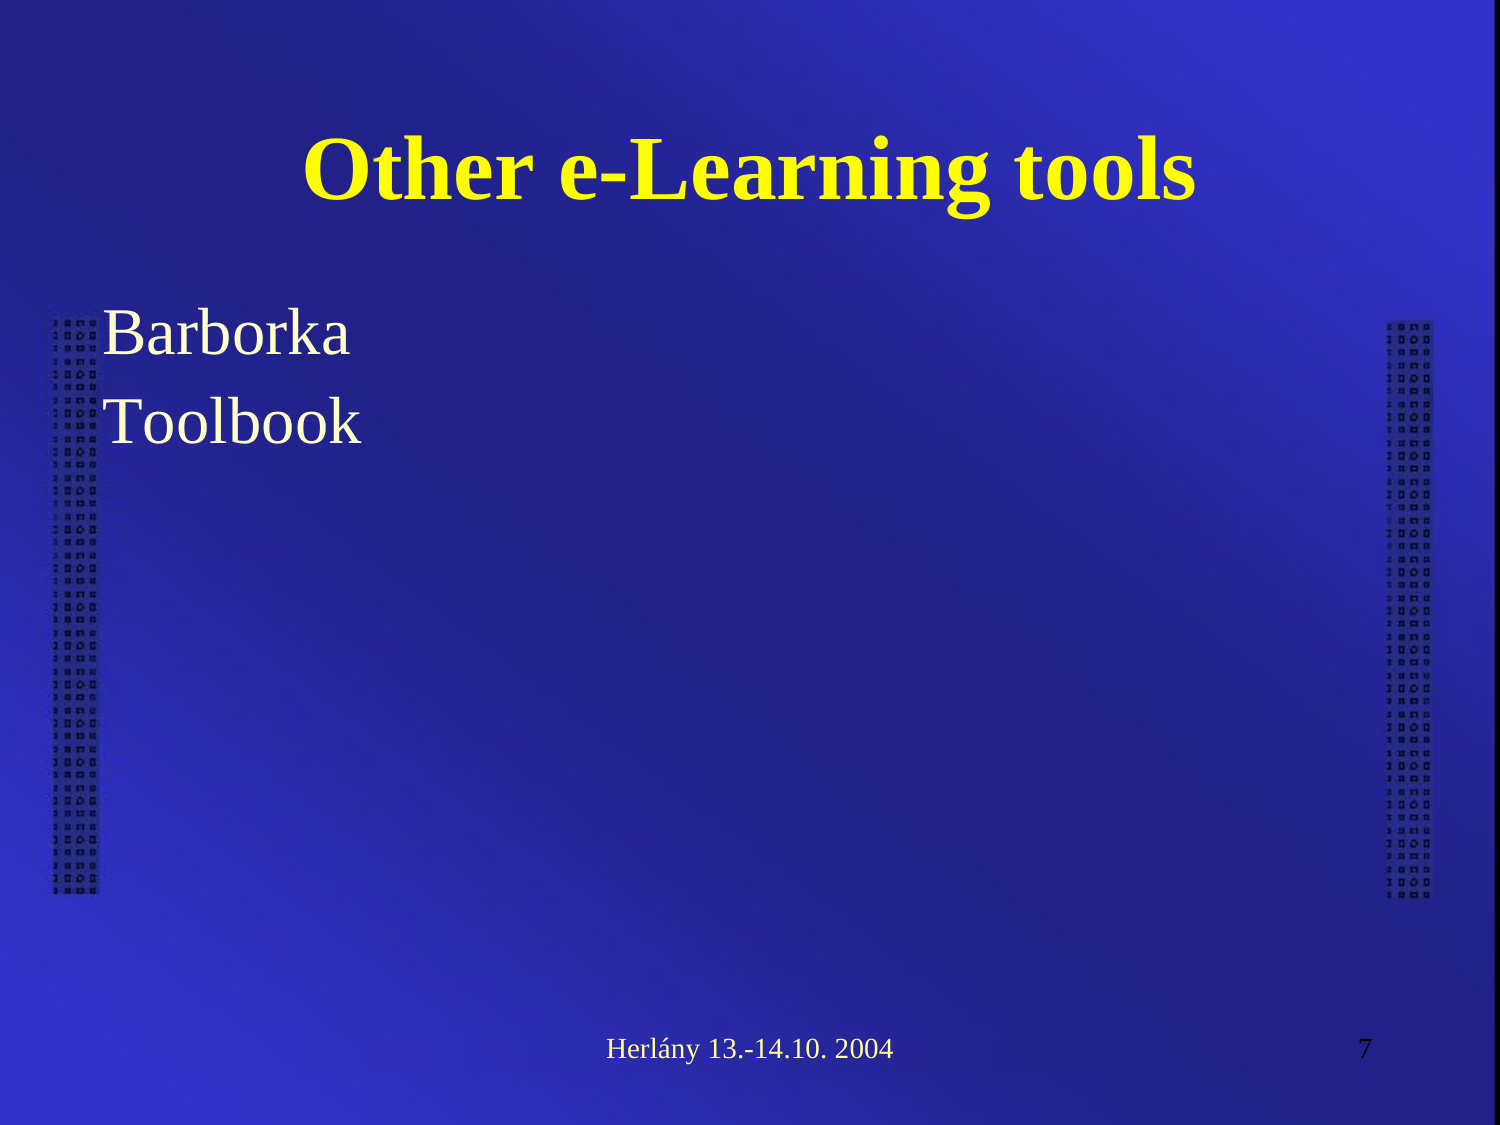

# Other e-Learning tools
Barborka
Toolbook
Herlány 13.-14.10. 2004